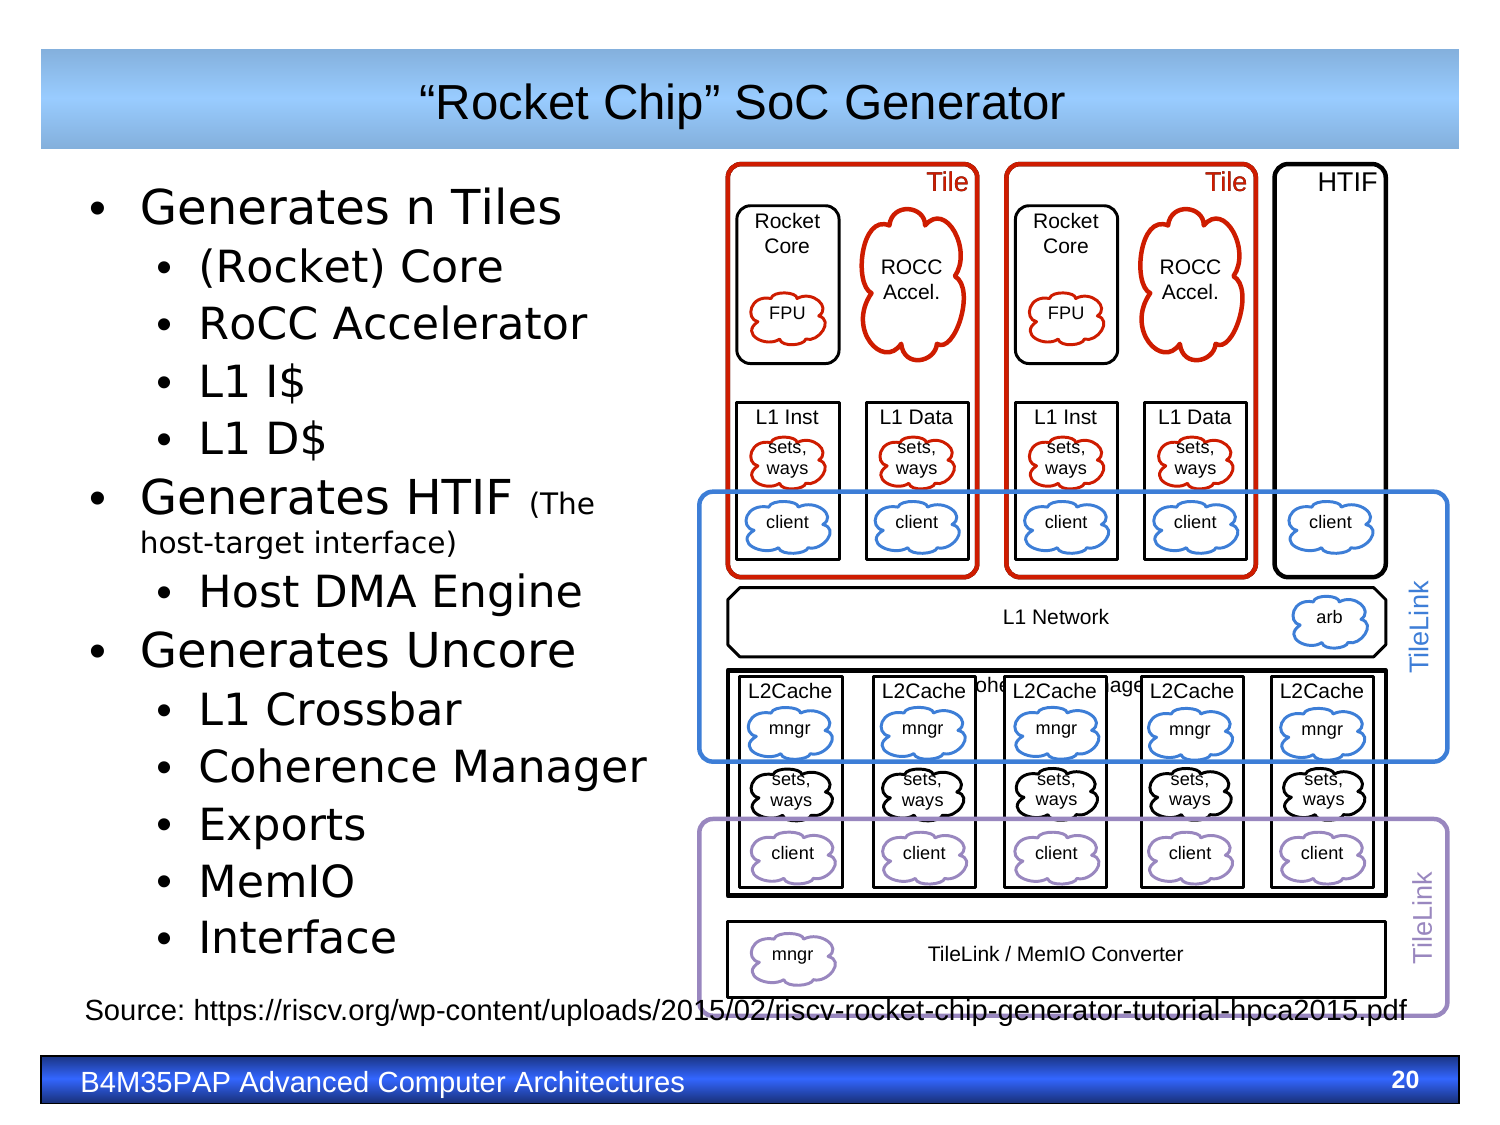

# “Rocket Chip” SoC Generator
Tile
Tile
Tile
Tile
HTIF
Generates n Tiles
(Rocket) Core
RoCC Accelerator
L1 I$
L1 D$
Generates HTIF (The host-target interface)
Host DMA Engine
Generates Uncore
L1 Crossbar
Coherence Manager
Exports
MemIO
Interface
Rocket
Rocket
Core
Core
ROCC
ROCC
Accel.
Accel.
FPU
FPU
L1 Inst
L1 Data
L1 Inst
L1 Data
sets,
sets,
sets,
sets,
ways
ways
ways
ways
client
client
client
client
client
L1 Network
arb
TileLink
Coherence Manager
L2Cache
L2Cache
L2Cache
L2Cache
L2Cache
mngr
mngr
mngr
mngr
mngr
sets,
sets,
sets,
sets,
sets,
ways
ways
ways
ways
ways
client
client
client
client
client
TileLink
TileLink / MemIO Converter
mngr
Source: https://riscv.org/wp-content/uploads/2015/02/riscv-rocket-chip-generator-tutorial-hpca2015.pdf